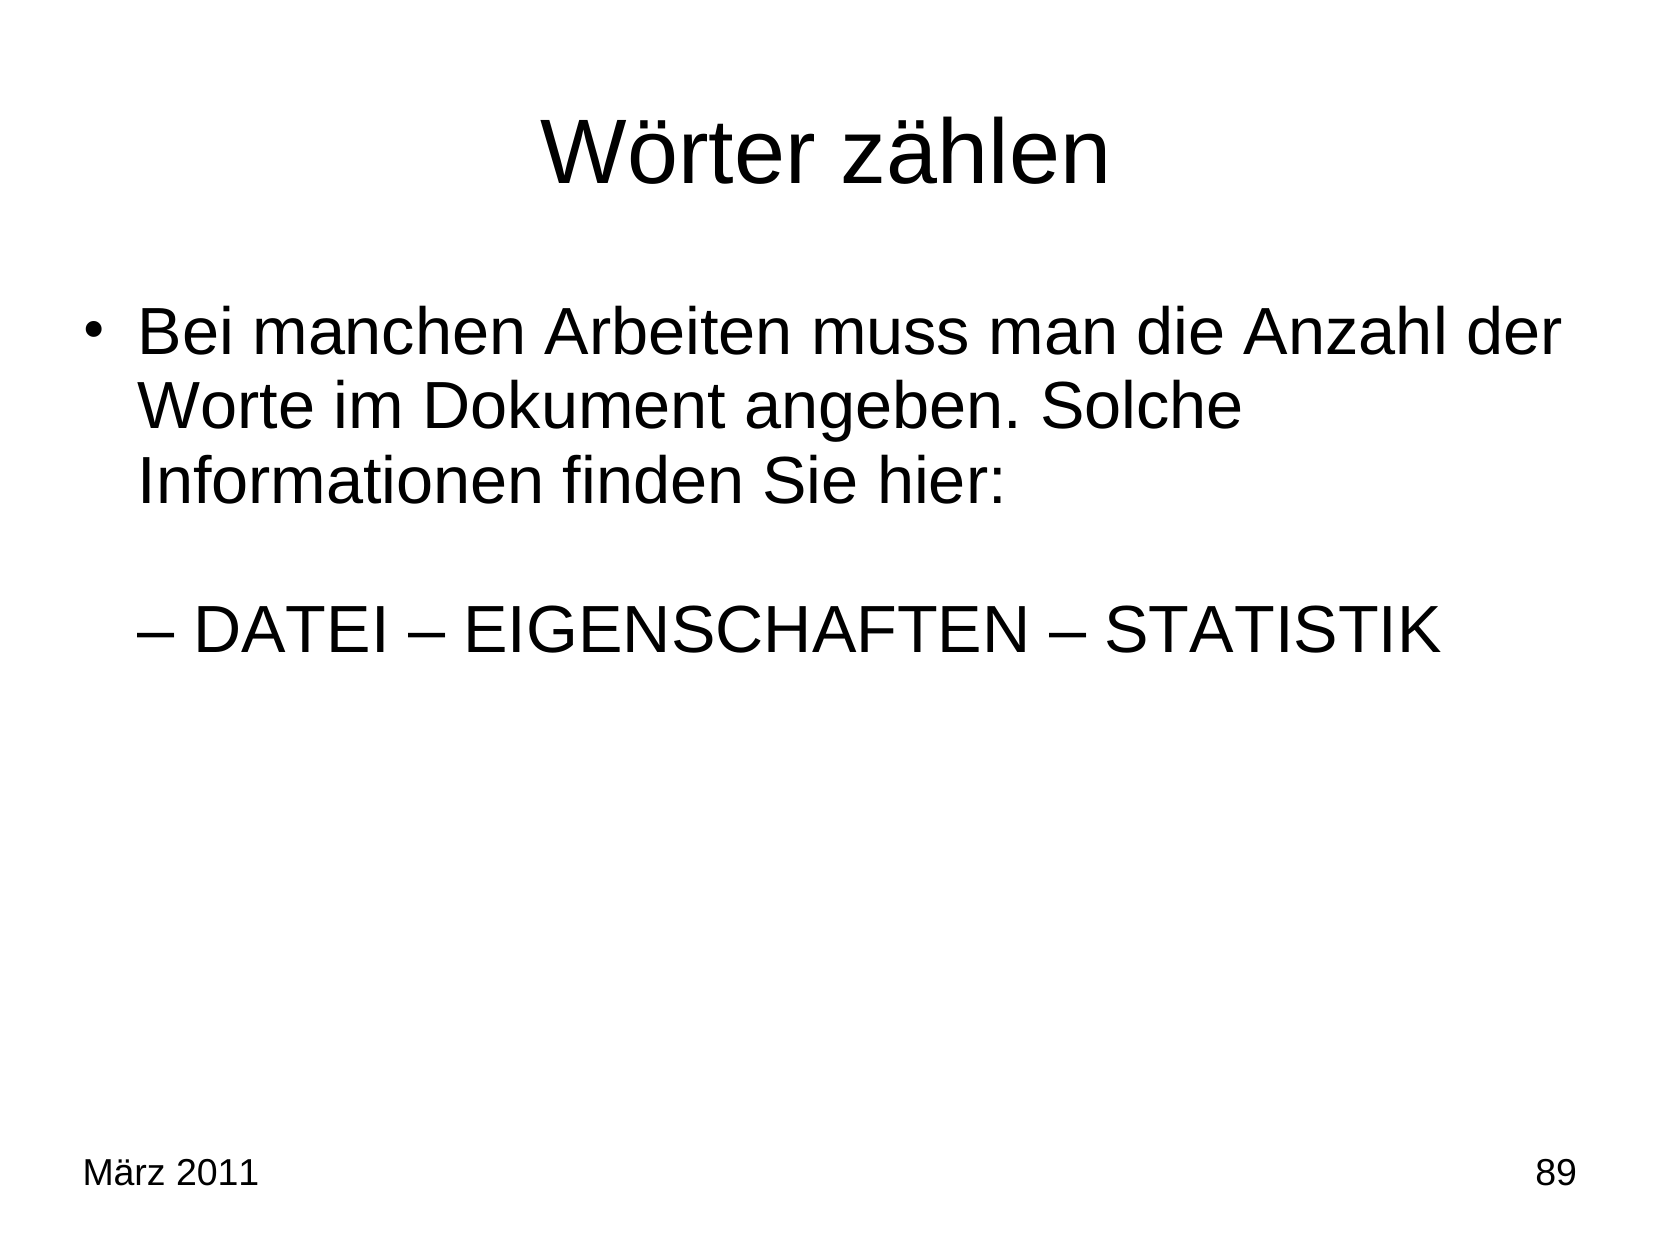

# Wörter zählen
Bei manchen Arbeiten muss man die Anzahl der Worte im Dokument angeben. Solche Informationen finden Sie hier:
– DATEI – EIGENSCHAFTEN – STATISTIK
März 2011
89